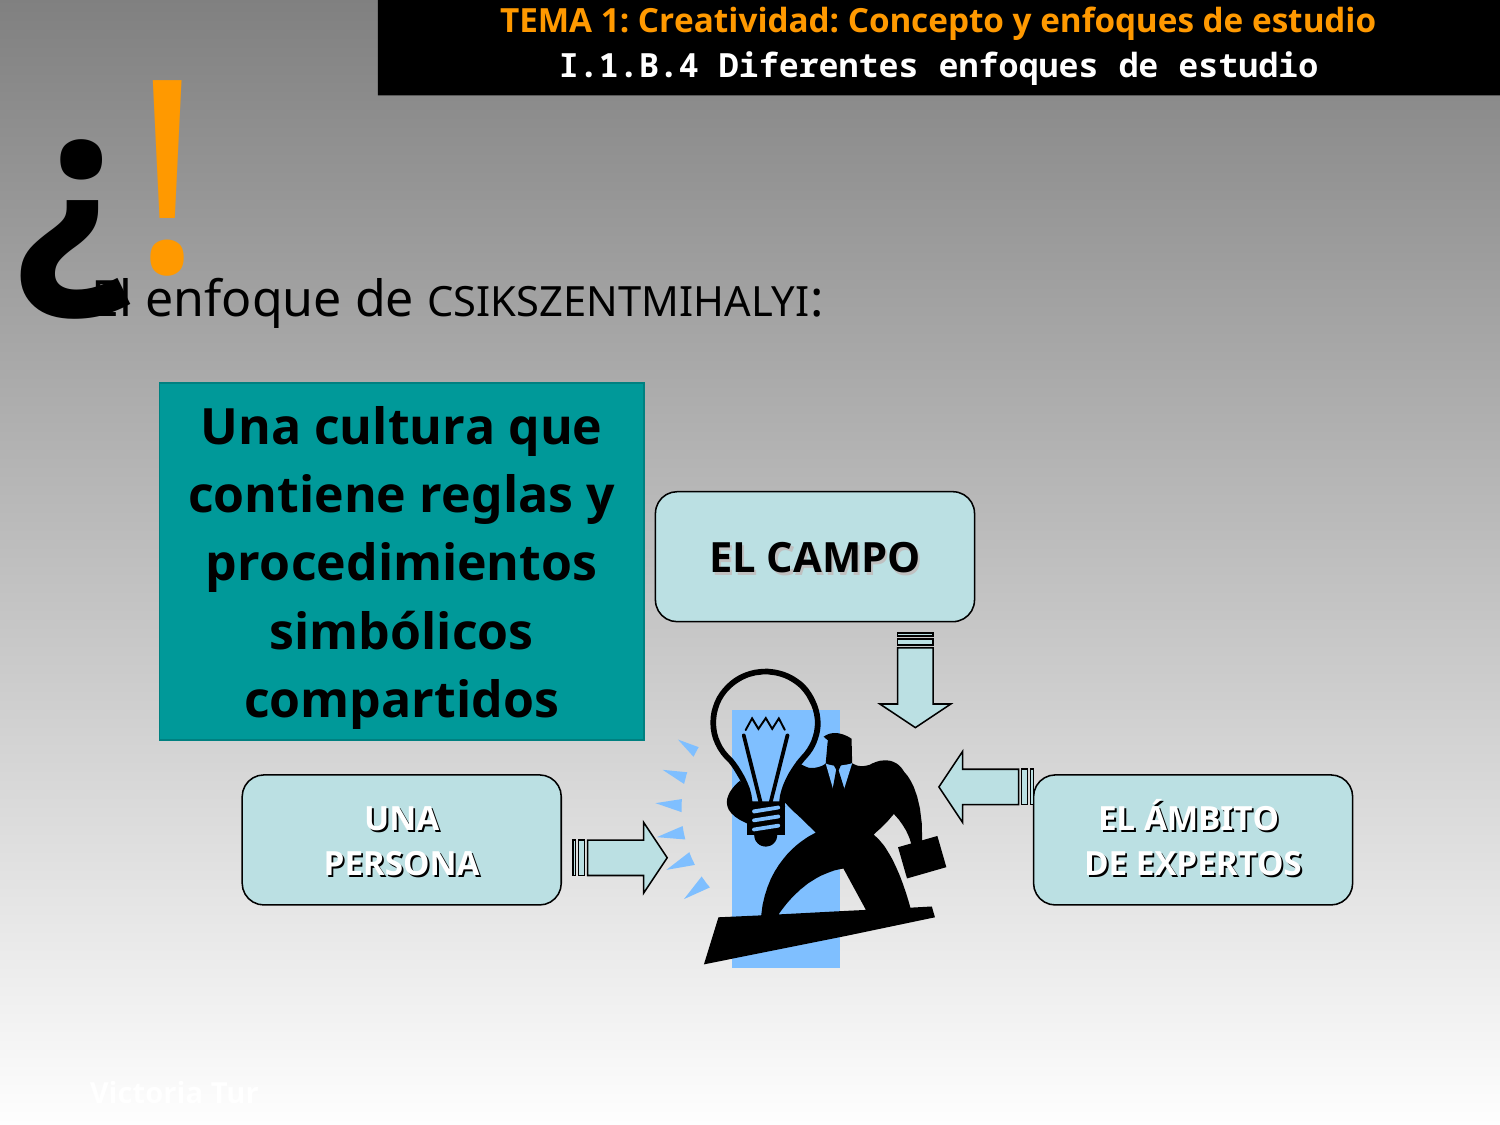

TEMA 1: Creatividad: Concepto y enfoques de estudio
I.1.B.4 Diferentes enfoques de estudio
# El enfoque de CSIKSZENTMIHALYI:
Una cultura que contiene reglas y procedimientos simbólicos compartidos
EL CAMPO
UNA
PERSONA
EL ÁMBITO
DE EXPERTOS